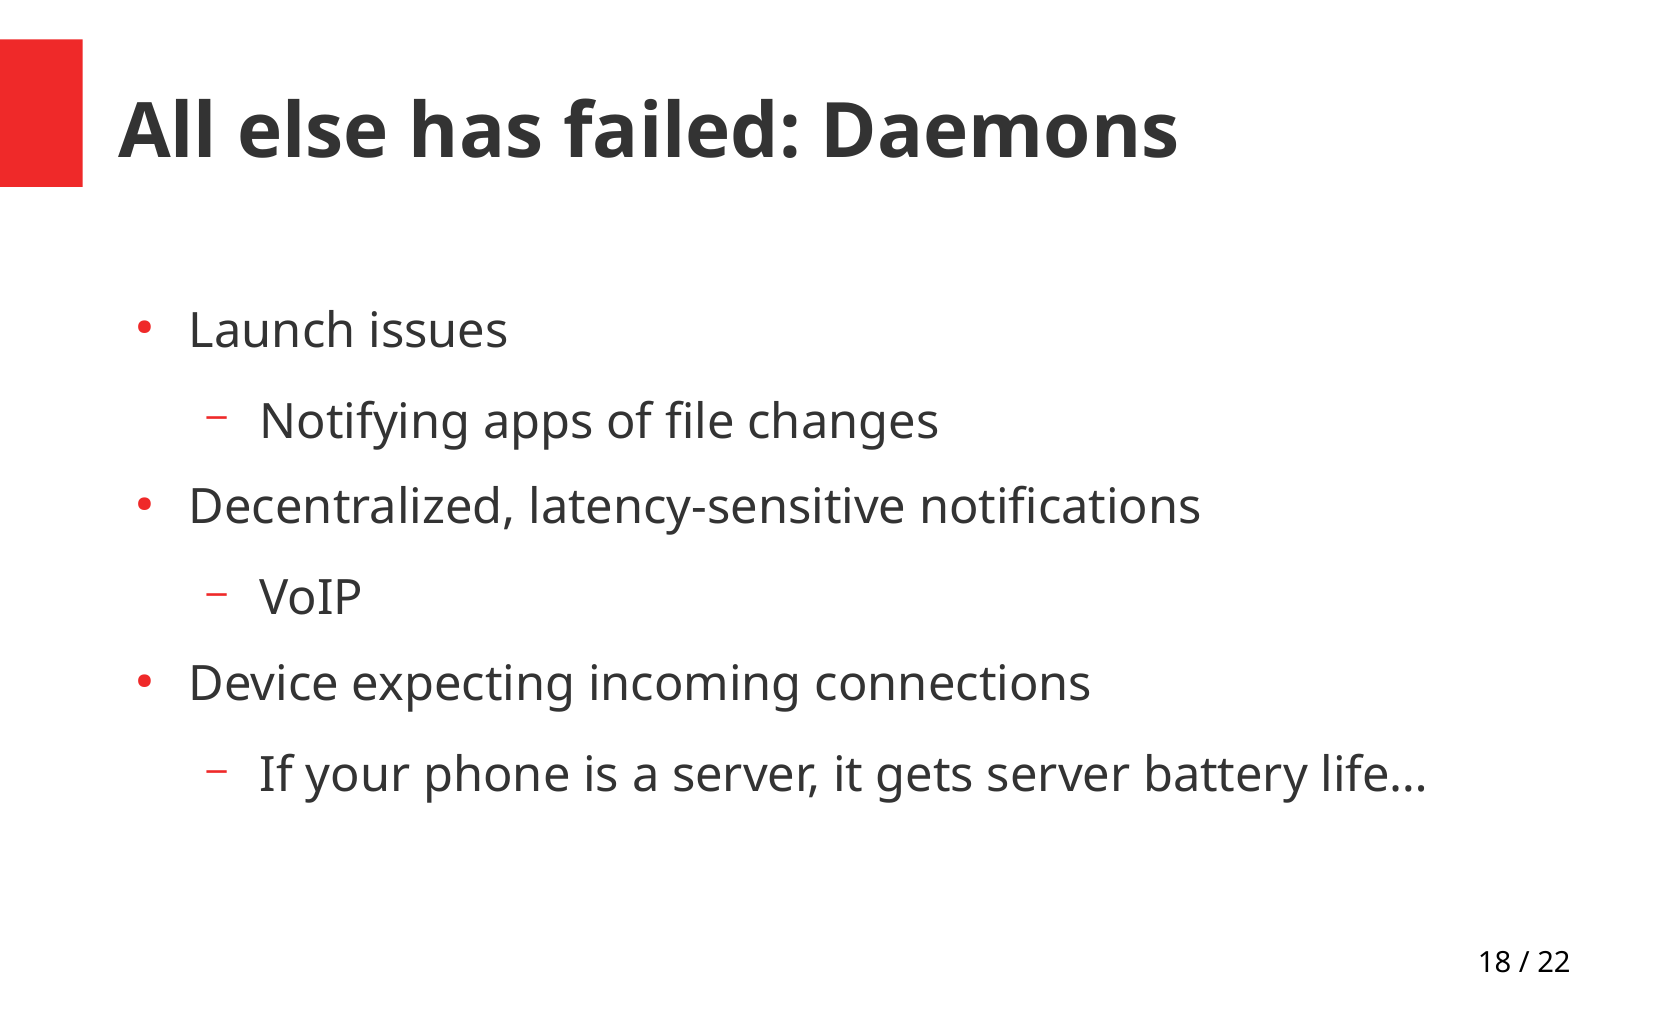

# All else has failed: Daemons
Launch issues
Notifying apps of file changes
Decentralized, latency-sensitive notifications
VoIP
Device expecting incoming connections
If your phone is a server, it gets server battery life…
18